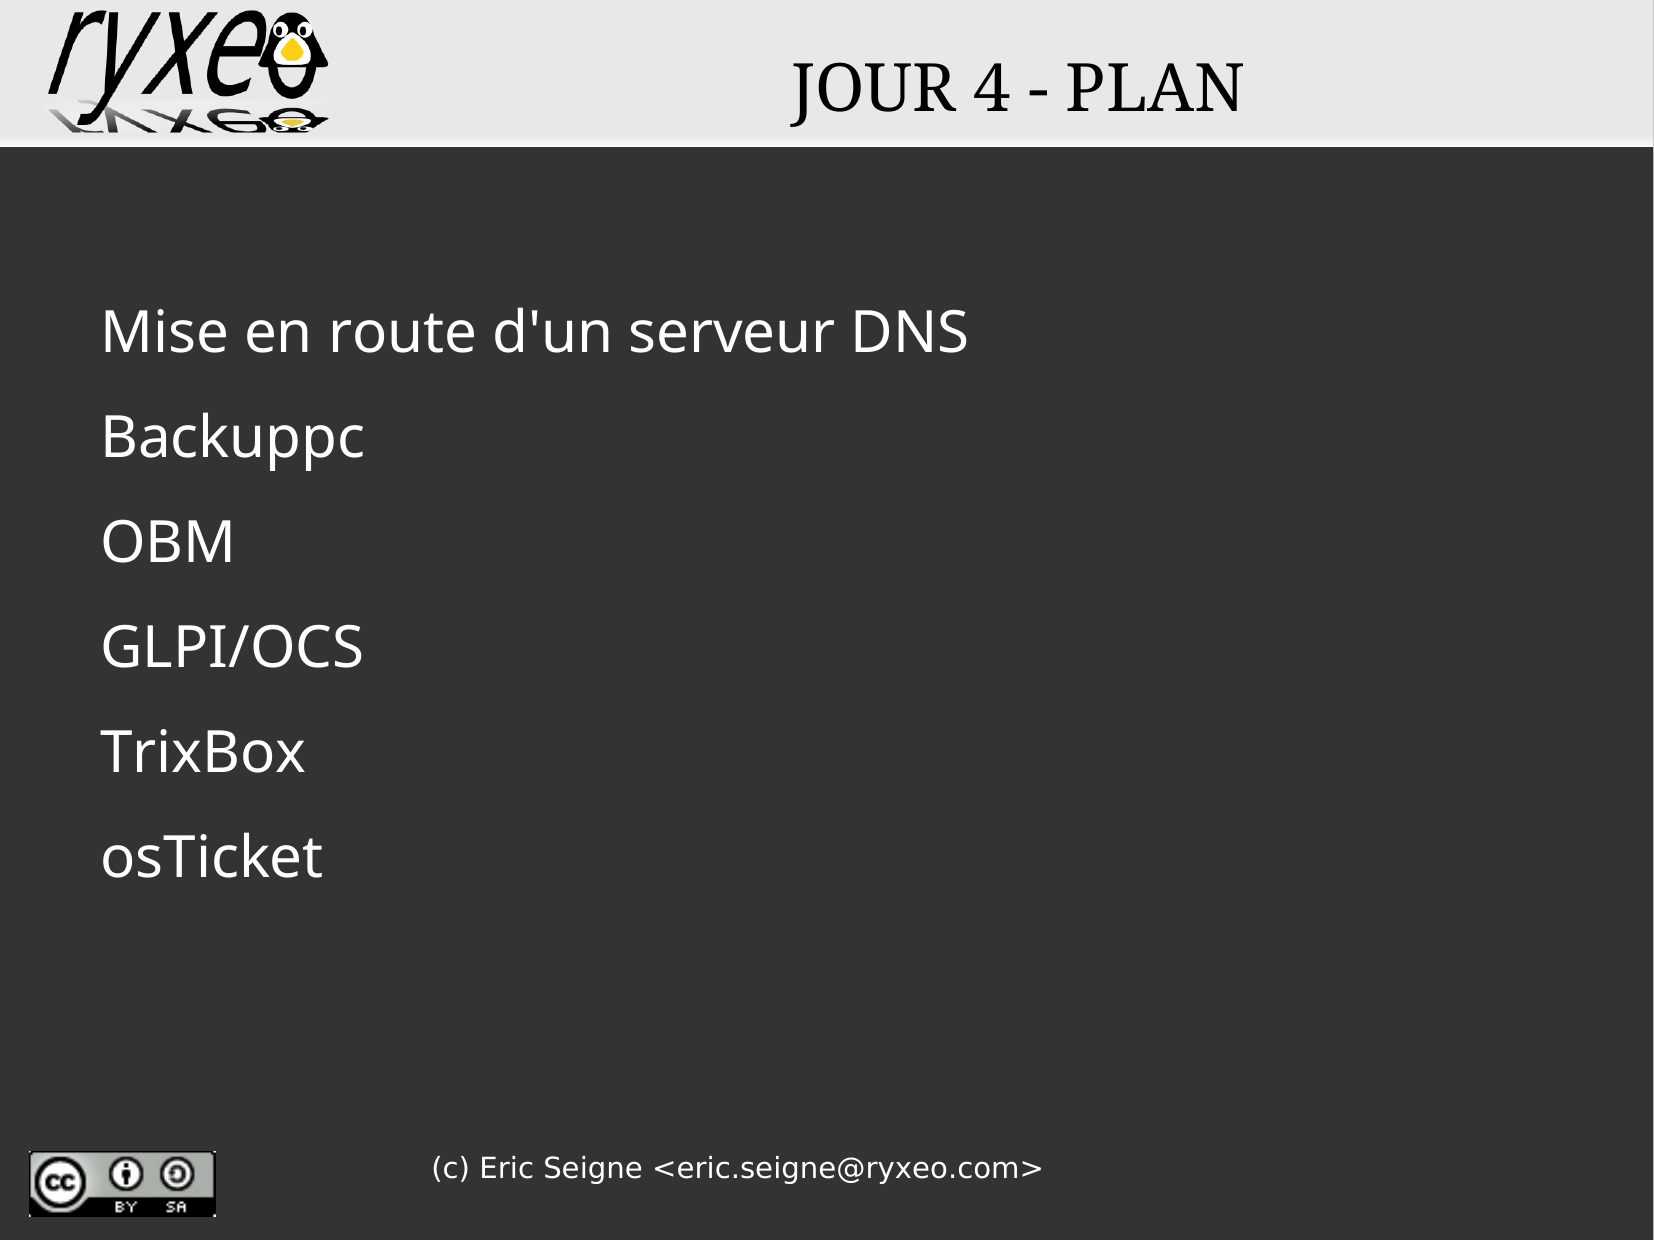

# JOUR 4 - PLAN
Mise en route d'un serveur DNS
Backuppc
OBM
GLPI/OCS
TrixBox
osTicket